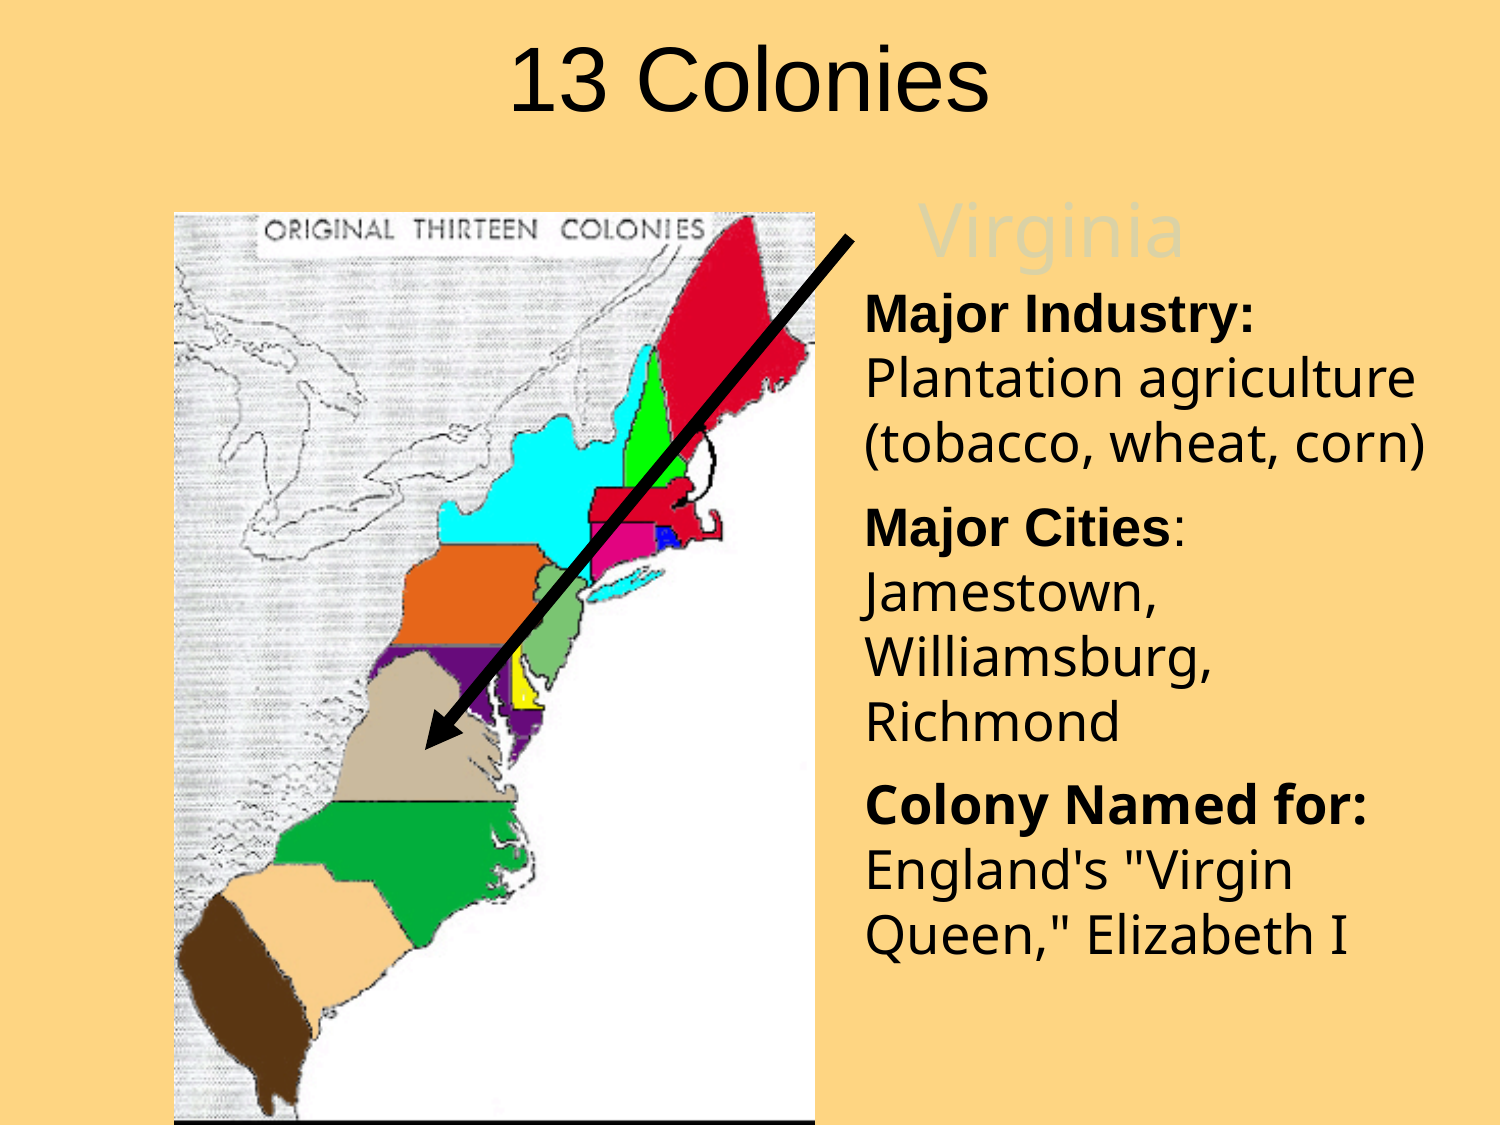

# 13 Colonies
Major Industry: Plantation agriculture (tobacco, wheat, corn)
Major Cities: Jamestown, Williamsburg, Richmond
Colony Named for: England's "Virgin Queen," Elizabeth I
Virginia